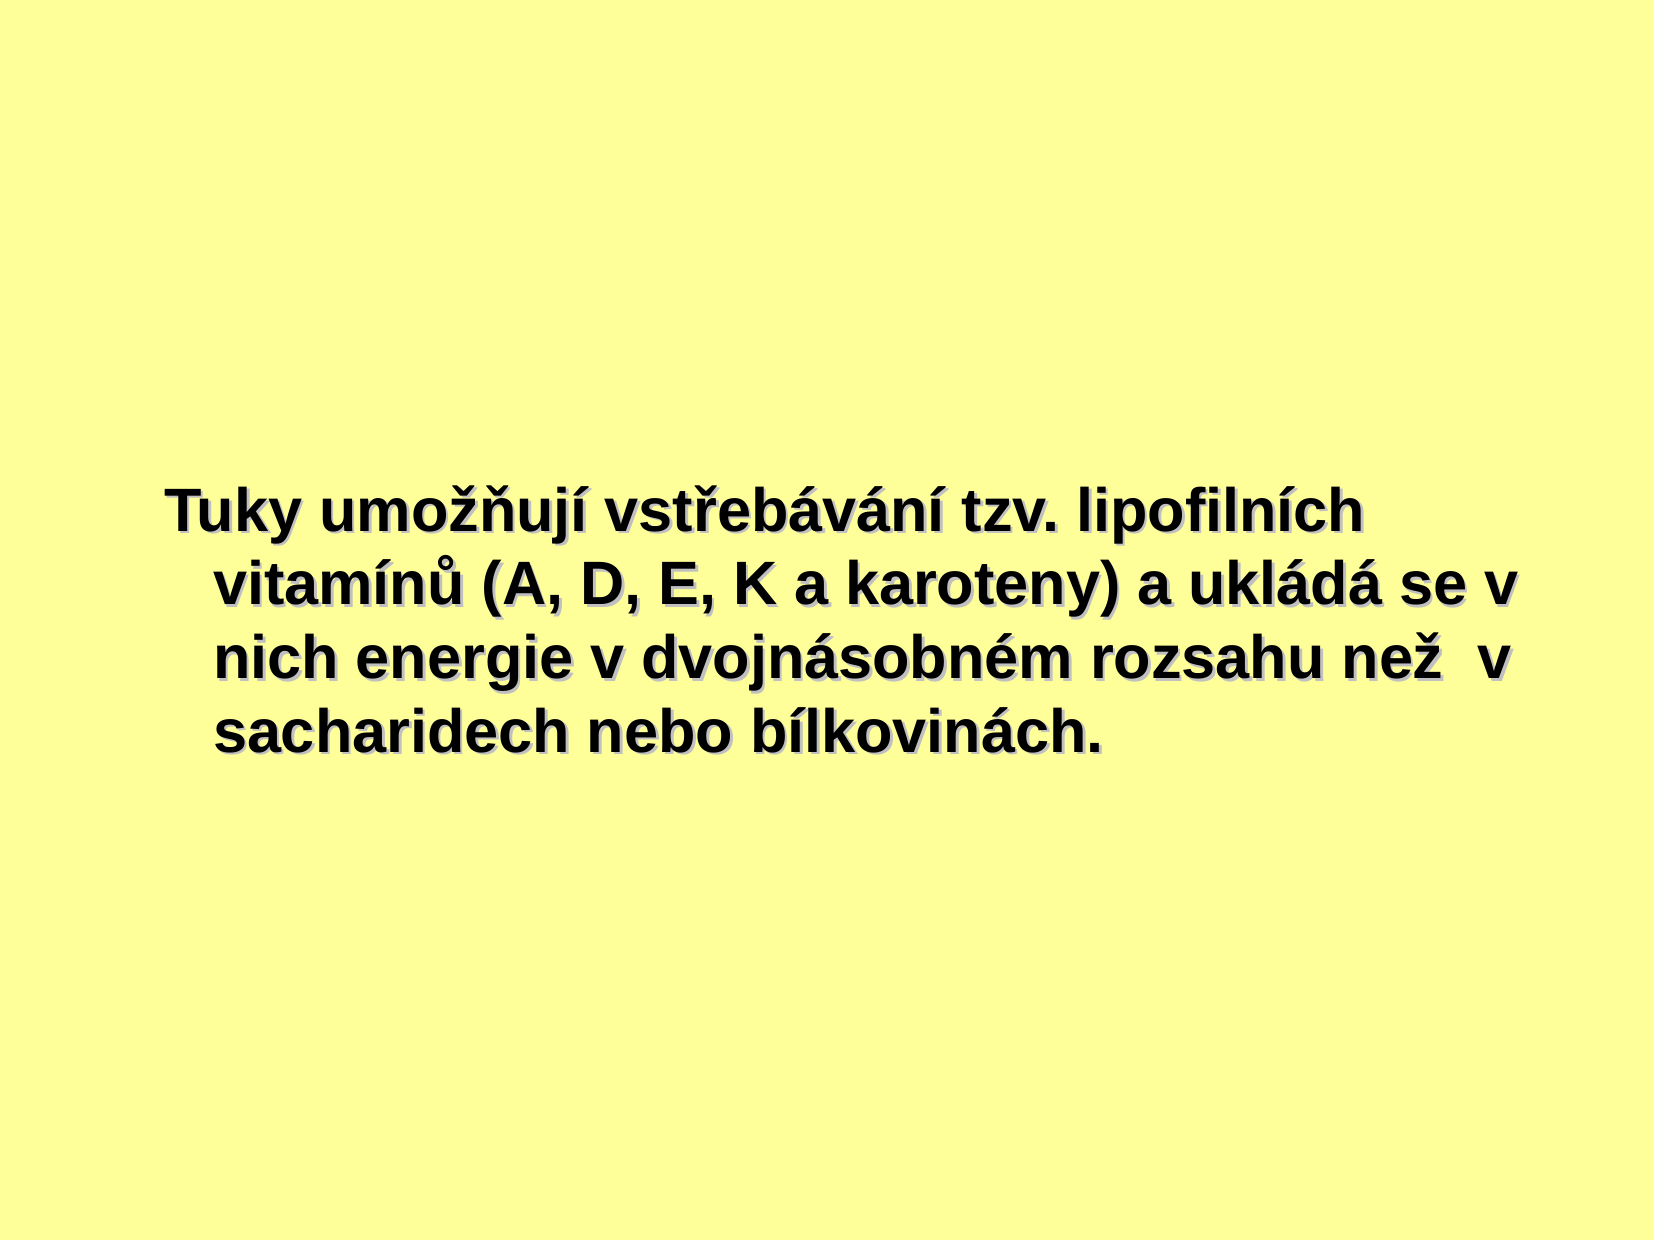

# Tuky umožňují vstřebávání tzv. lipofilních vitamínů (A, D, E, K a karoteny) a ukládá se v nich energie v dvojnásobném rozsahu než v sacharidech nebo bílkovinách.